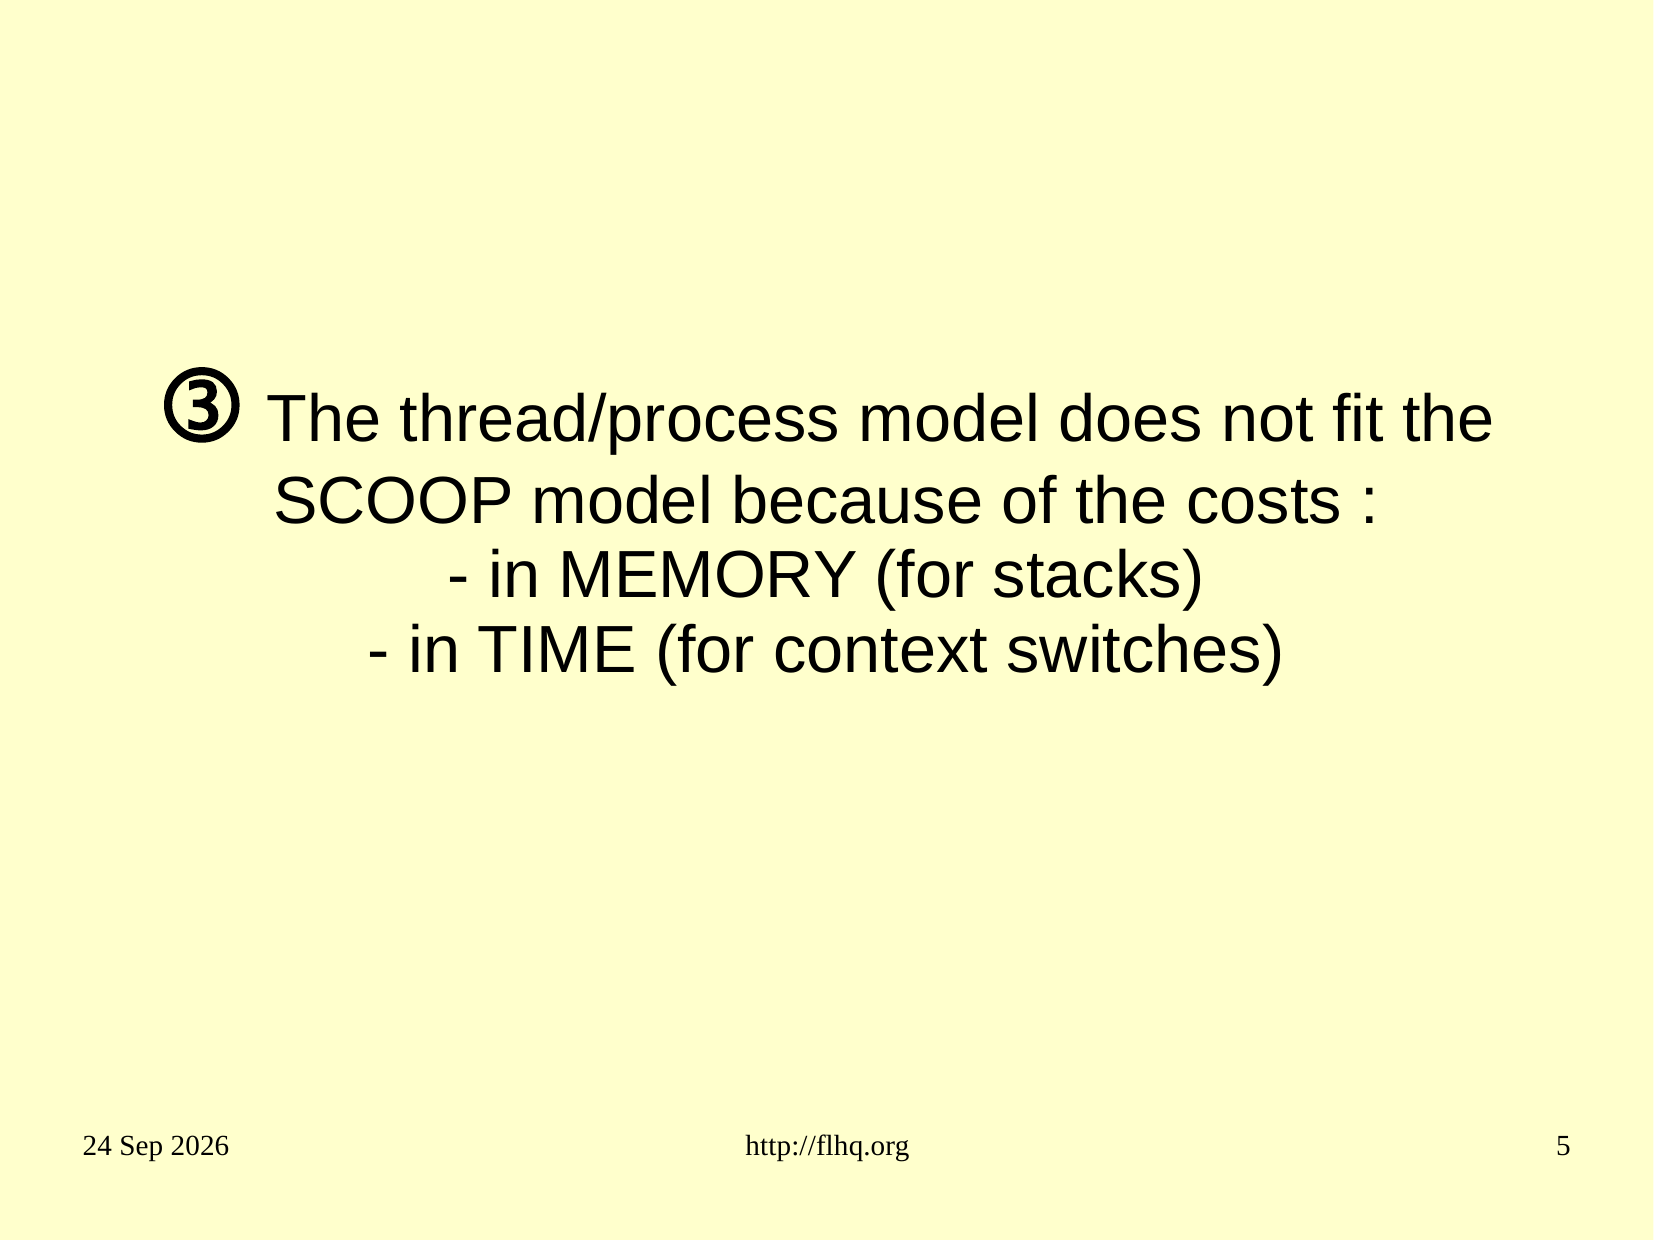

# ③ The thread/process model does not fit the SCOOP model because of the costs :
- in MEMORY (for stacks)
- in TIME (for context switches)
http://flhq.org
5